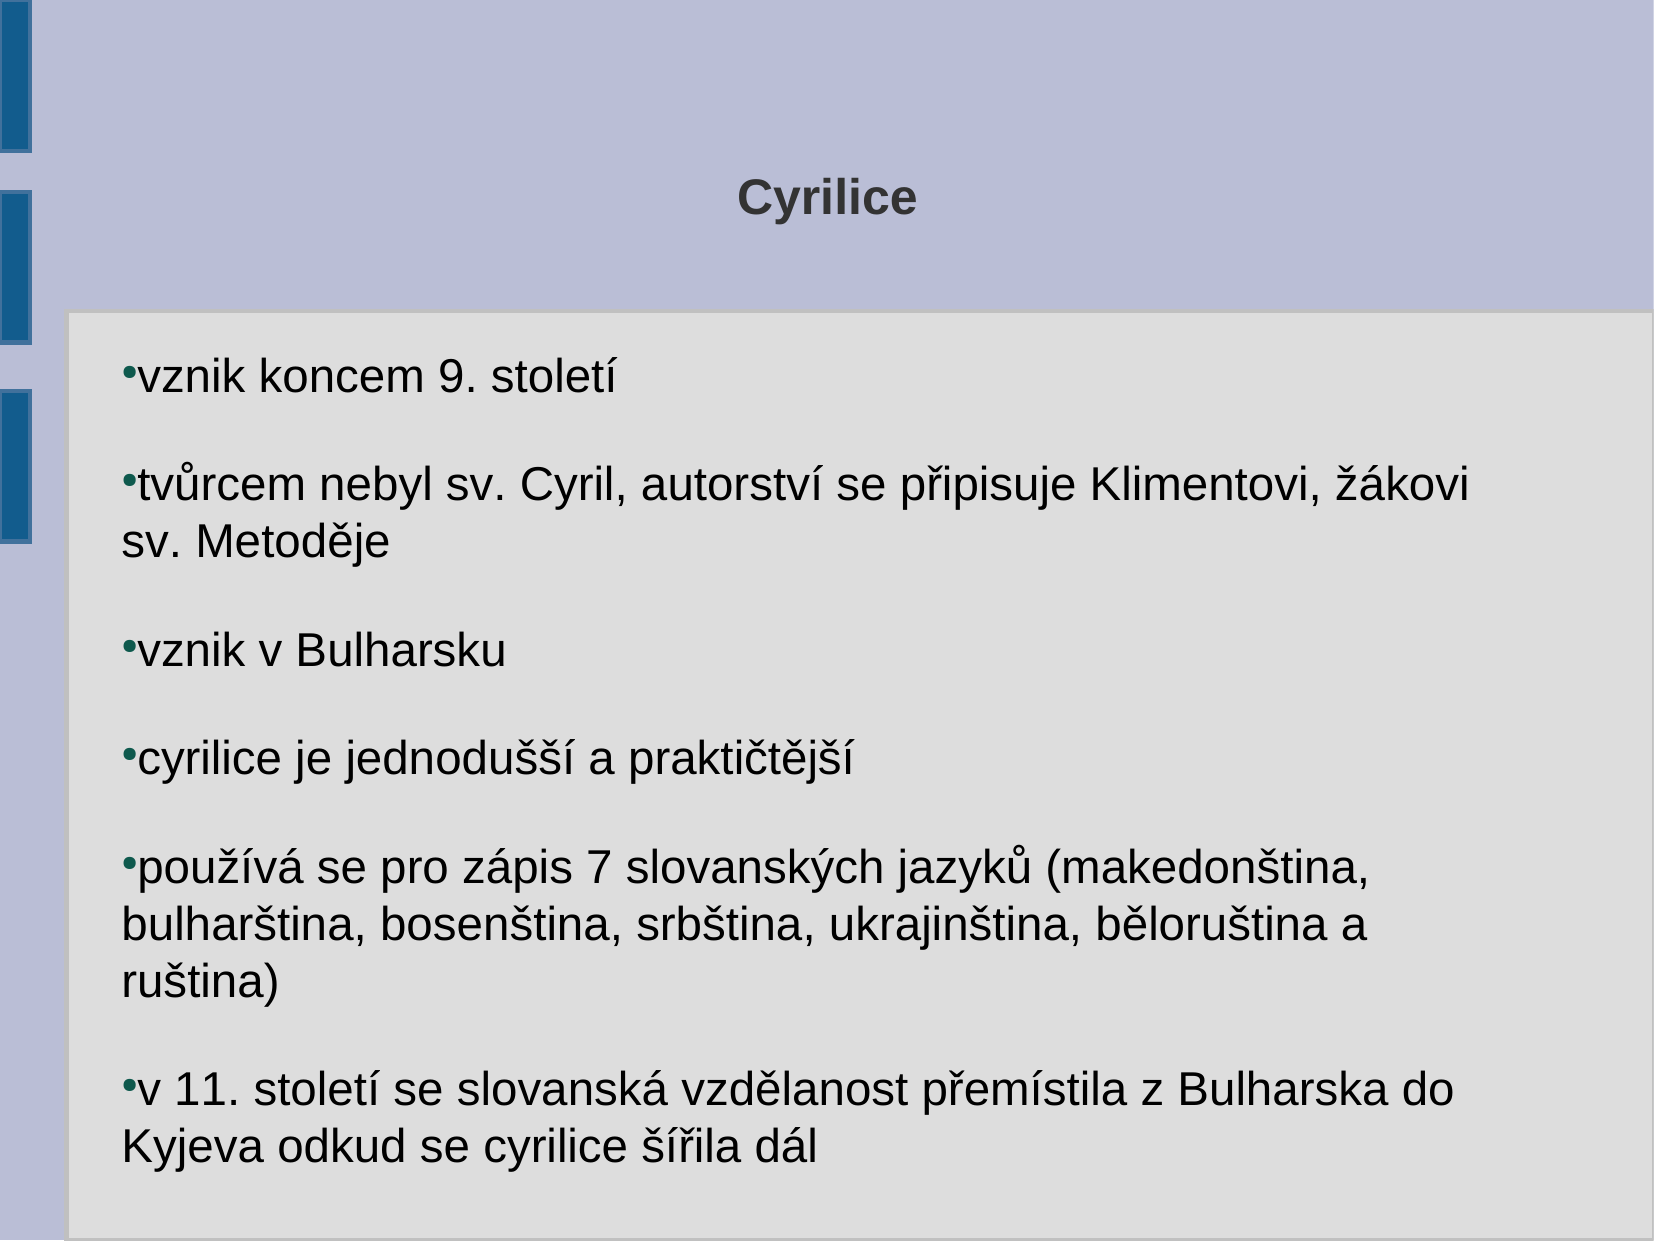

# Cyrilice
vznik koncem 9. století
tvůrcem nebyl sv. Cyril, autorství se připisuje Klimentovi, žákovi sv. Metoděje
vznik v Bulharsku
cyrilice je jednodušší a praktičtější
používá se pro zápis 7 slovanských jazyků (makedonština, bulharština, bosenština, srbština, ukrajinština, běloruština a ruština)
v 11. století se slovanská vzdělanost přemístila z Bulharska do Kyjeva odkud se cyrilice šířila dál